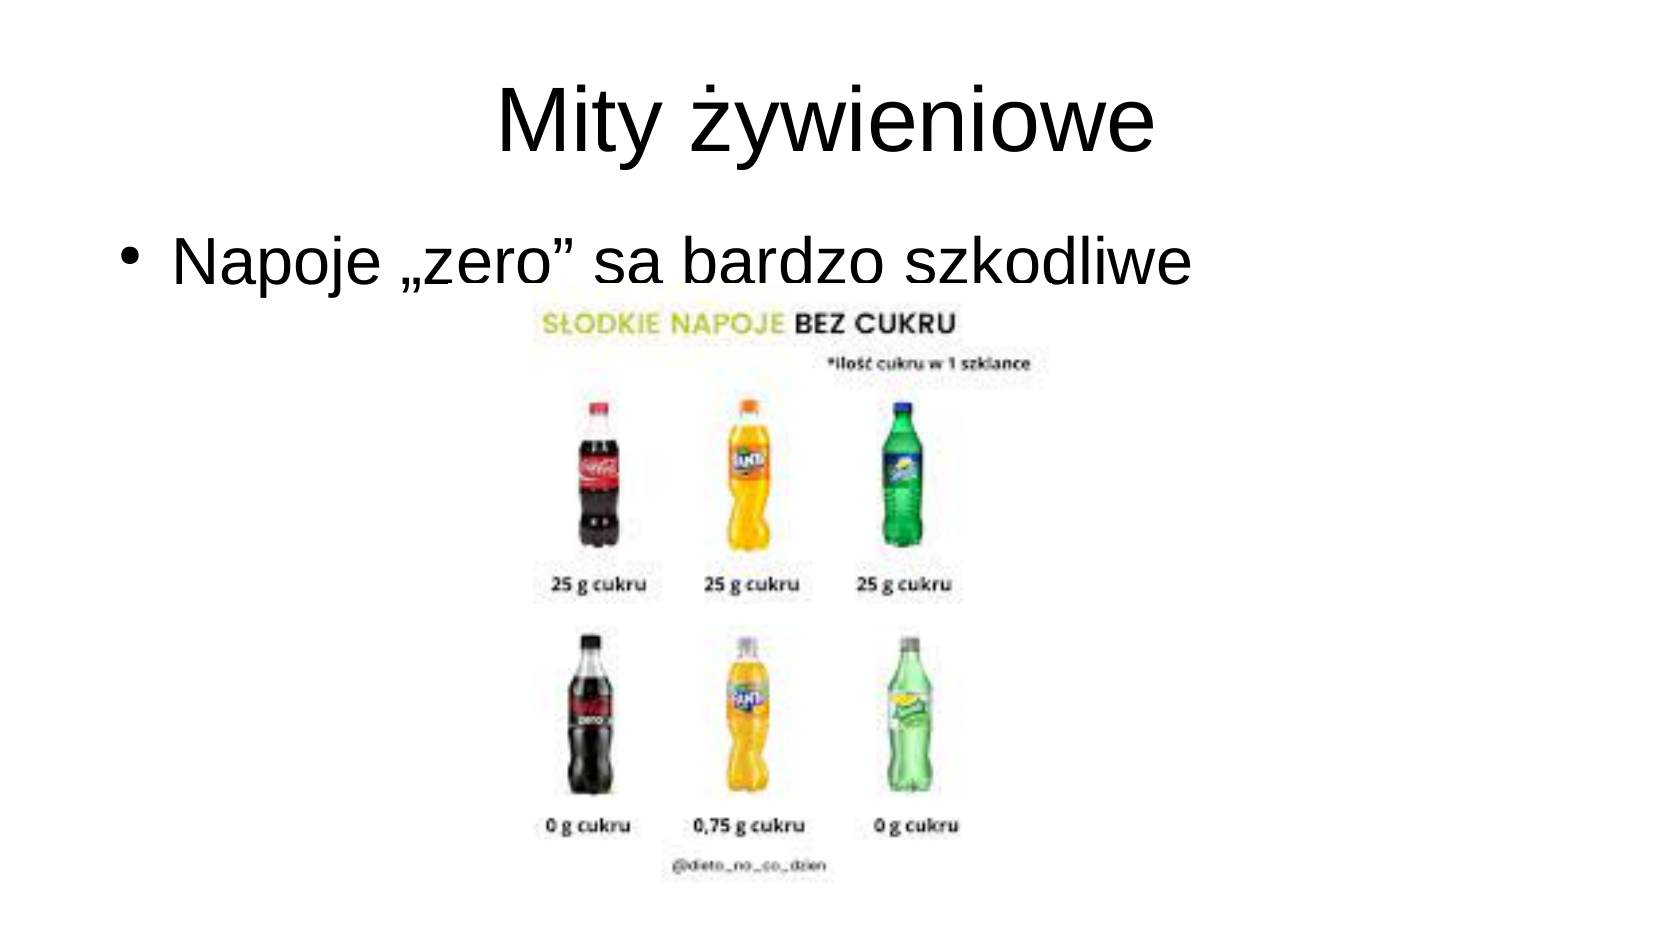

# Mity żywieniowe
Napoje „zero” są bardzo szkodliwe